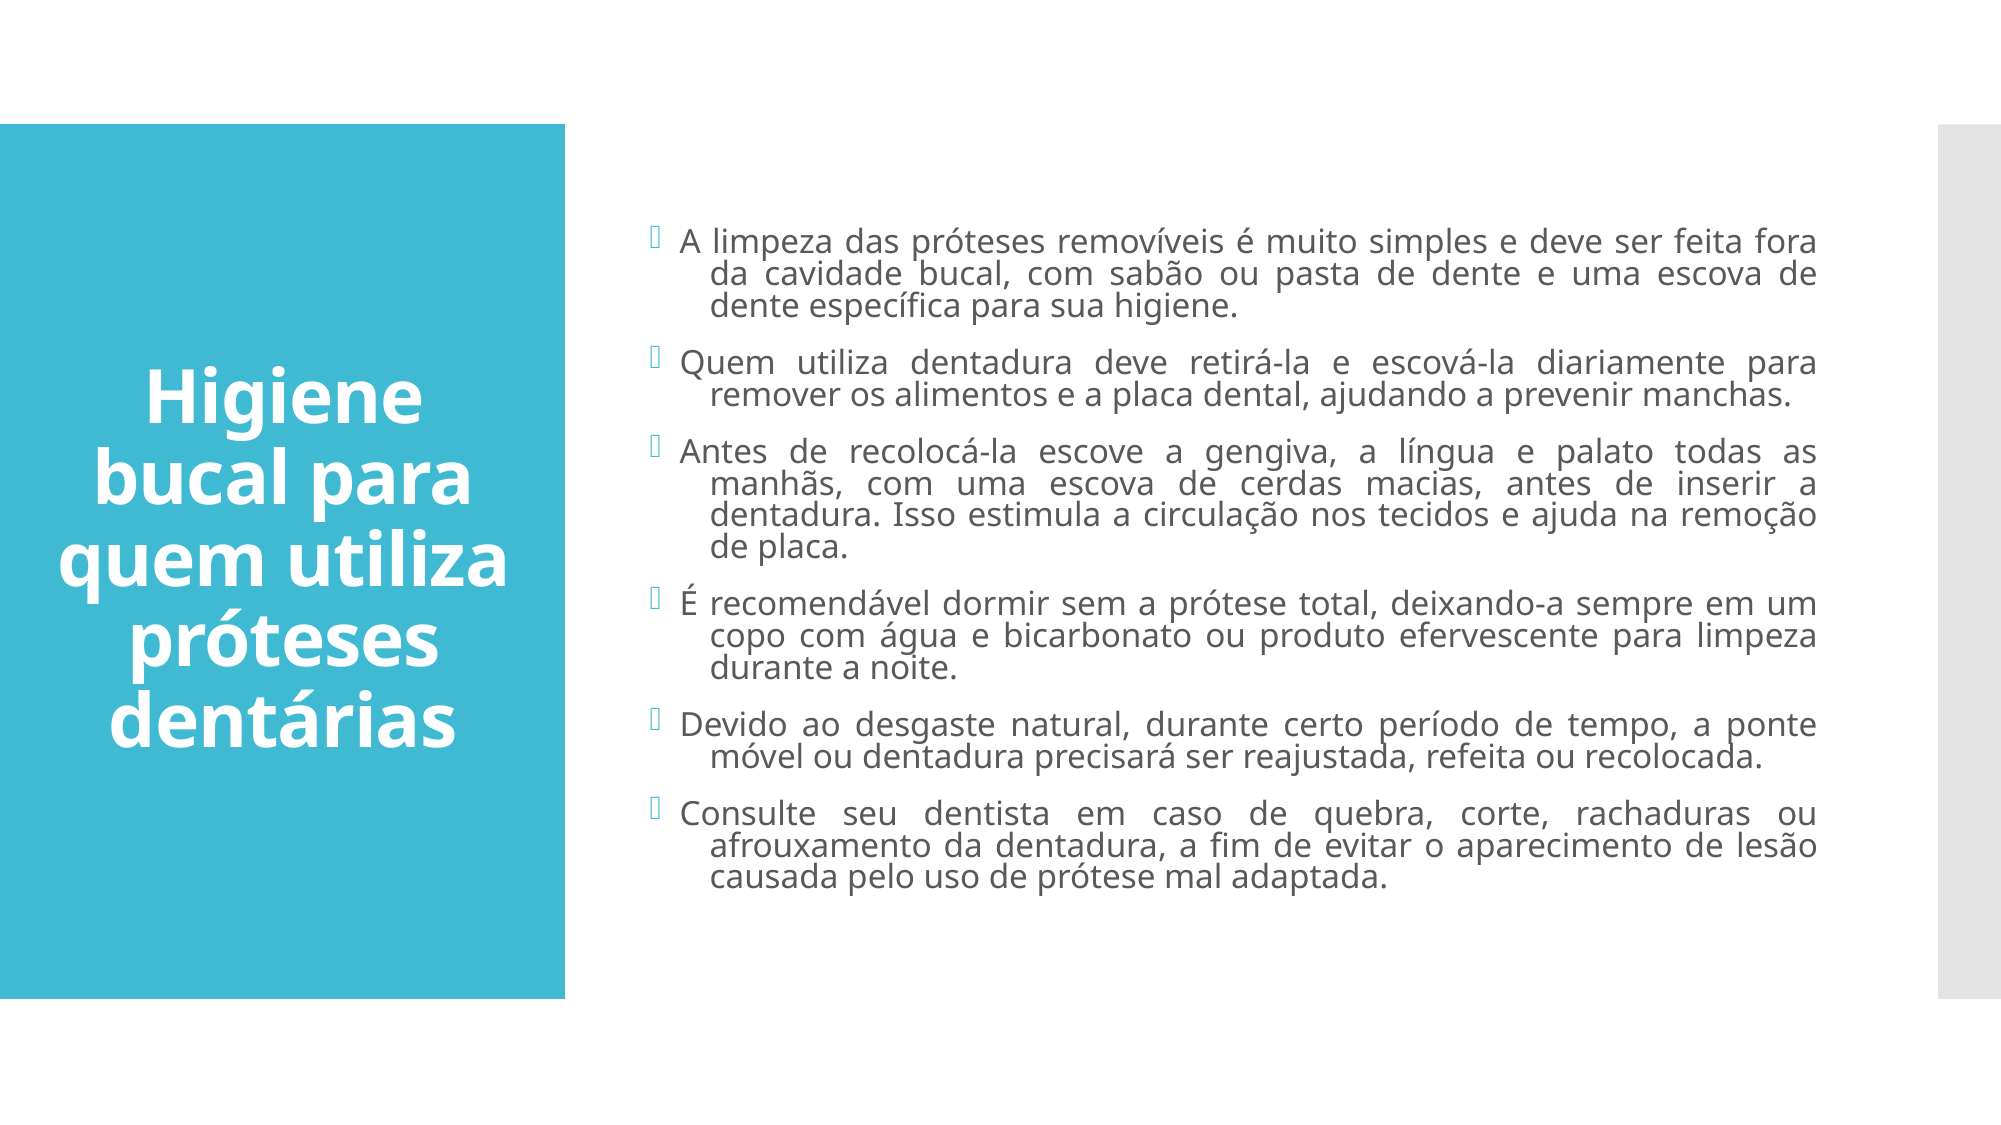

A limpeza das próteses removíveis é muito simples e deve ser feita fora da cavidade bucal, com sabão ou pasta de dente e uma escova de dente específica para sua higiene.
Quem utiliza dentadura deve retirá-la e escová-la diariamente para remover os alimentos e a placa dental, ajudando a prevenir manchas.
Antes de recolocá-la escove a gengiva, a língua e palato todas as manhãs, com uma escova de cerdas macias, antes de inserir a dentadura. Isso estimula a circulação nos tecidos e ajuda na remoção de placa.
É recomendável dormir sem a prótese total, deixando-a sempre em um copo com água e bicarbonato ou produto efervescente para limpeza durante a noite.
Devido ao desgaste natural, durante certo período de tempo, a ponte móvel ou dentadura precisará ser reajustada, refeita ou recolocada.
Consulte seu dentista em caso de quebra, corte, rachaduras ou afrouxamento da dentadura, a fim de evitar o aparecimento de lesão causada pelo uso de prótese mal adaptada.
# Higiene bucal para quem utiliza próteses dentárias